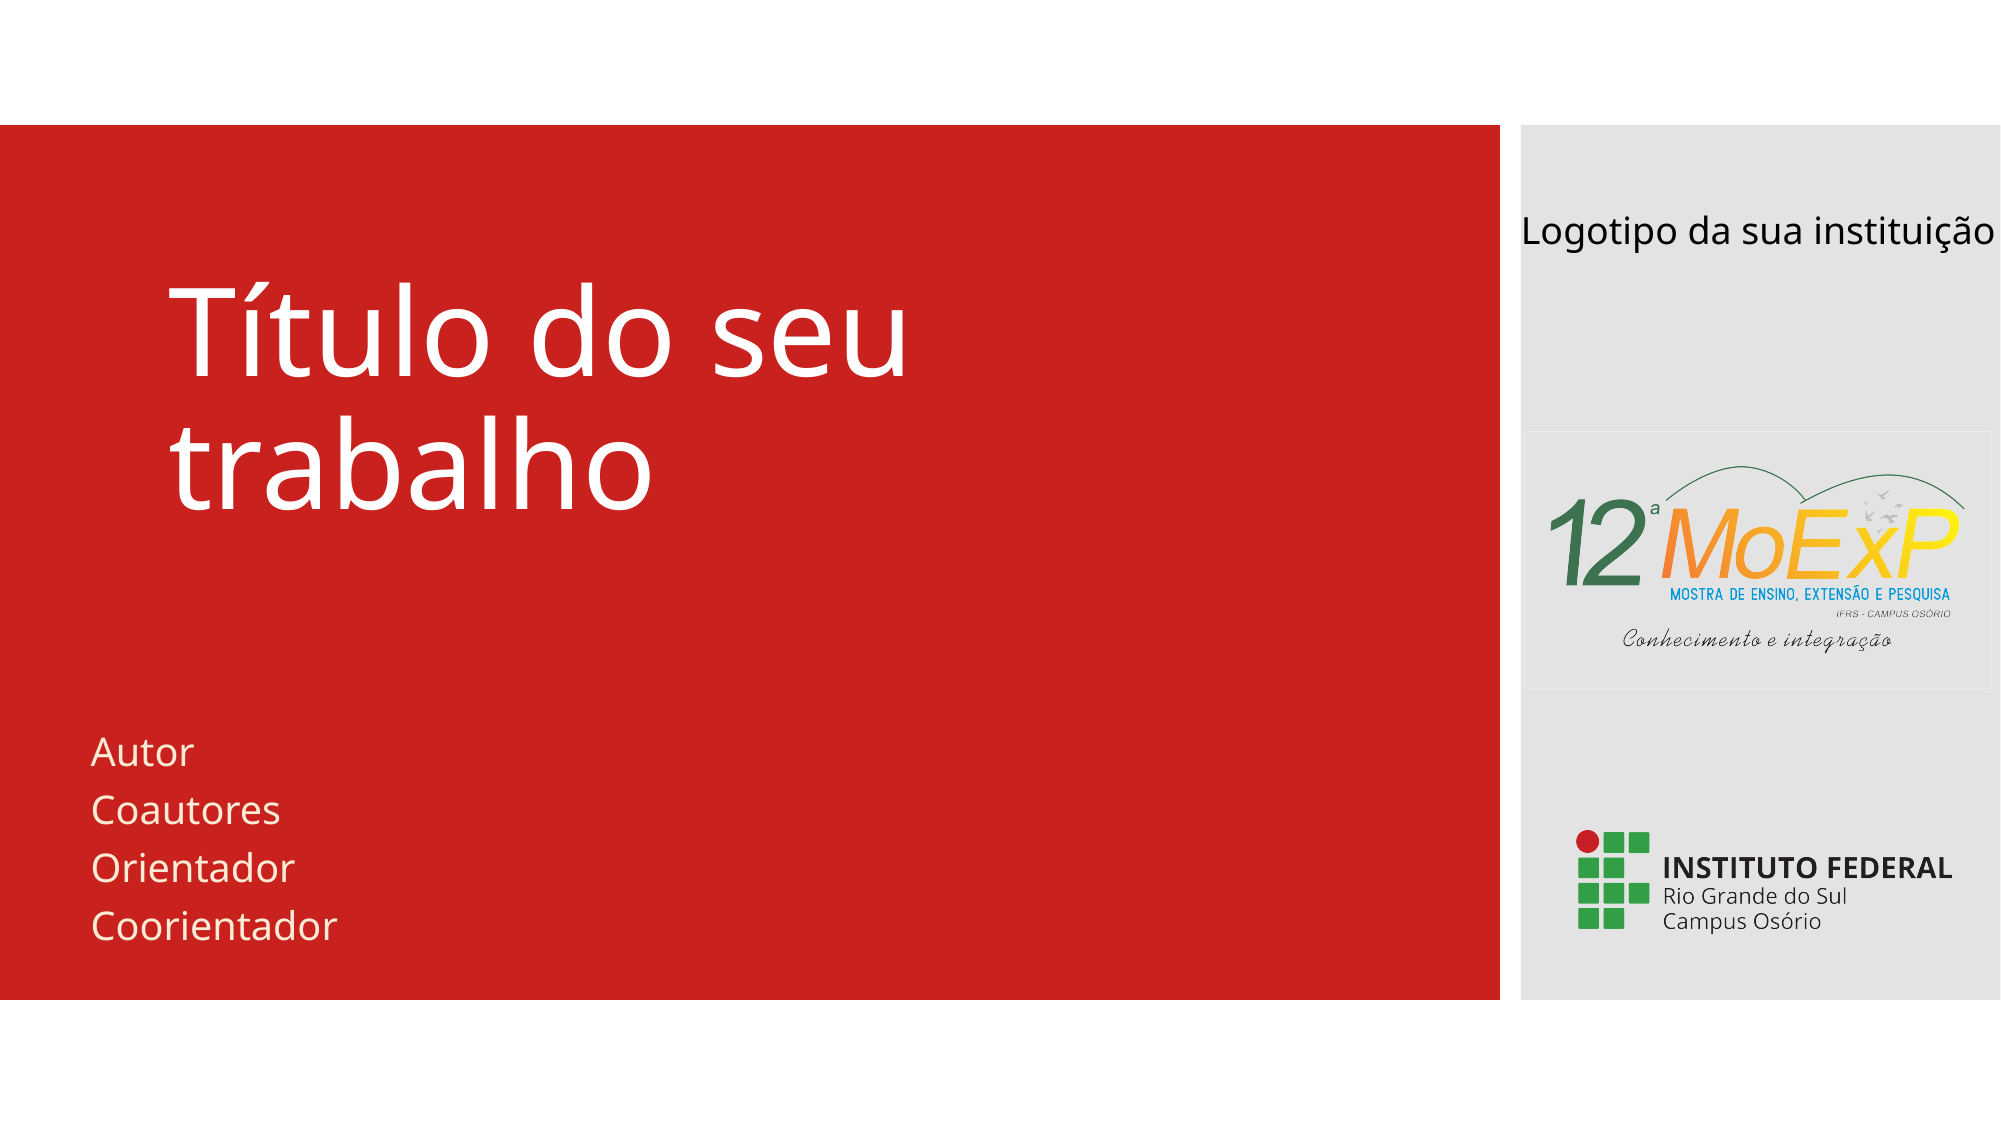

Logotipo da sua instituição
# Título do seu trabalho
Autor
Coautores
Orientador
Coorientador